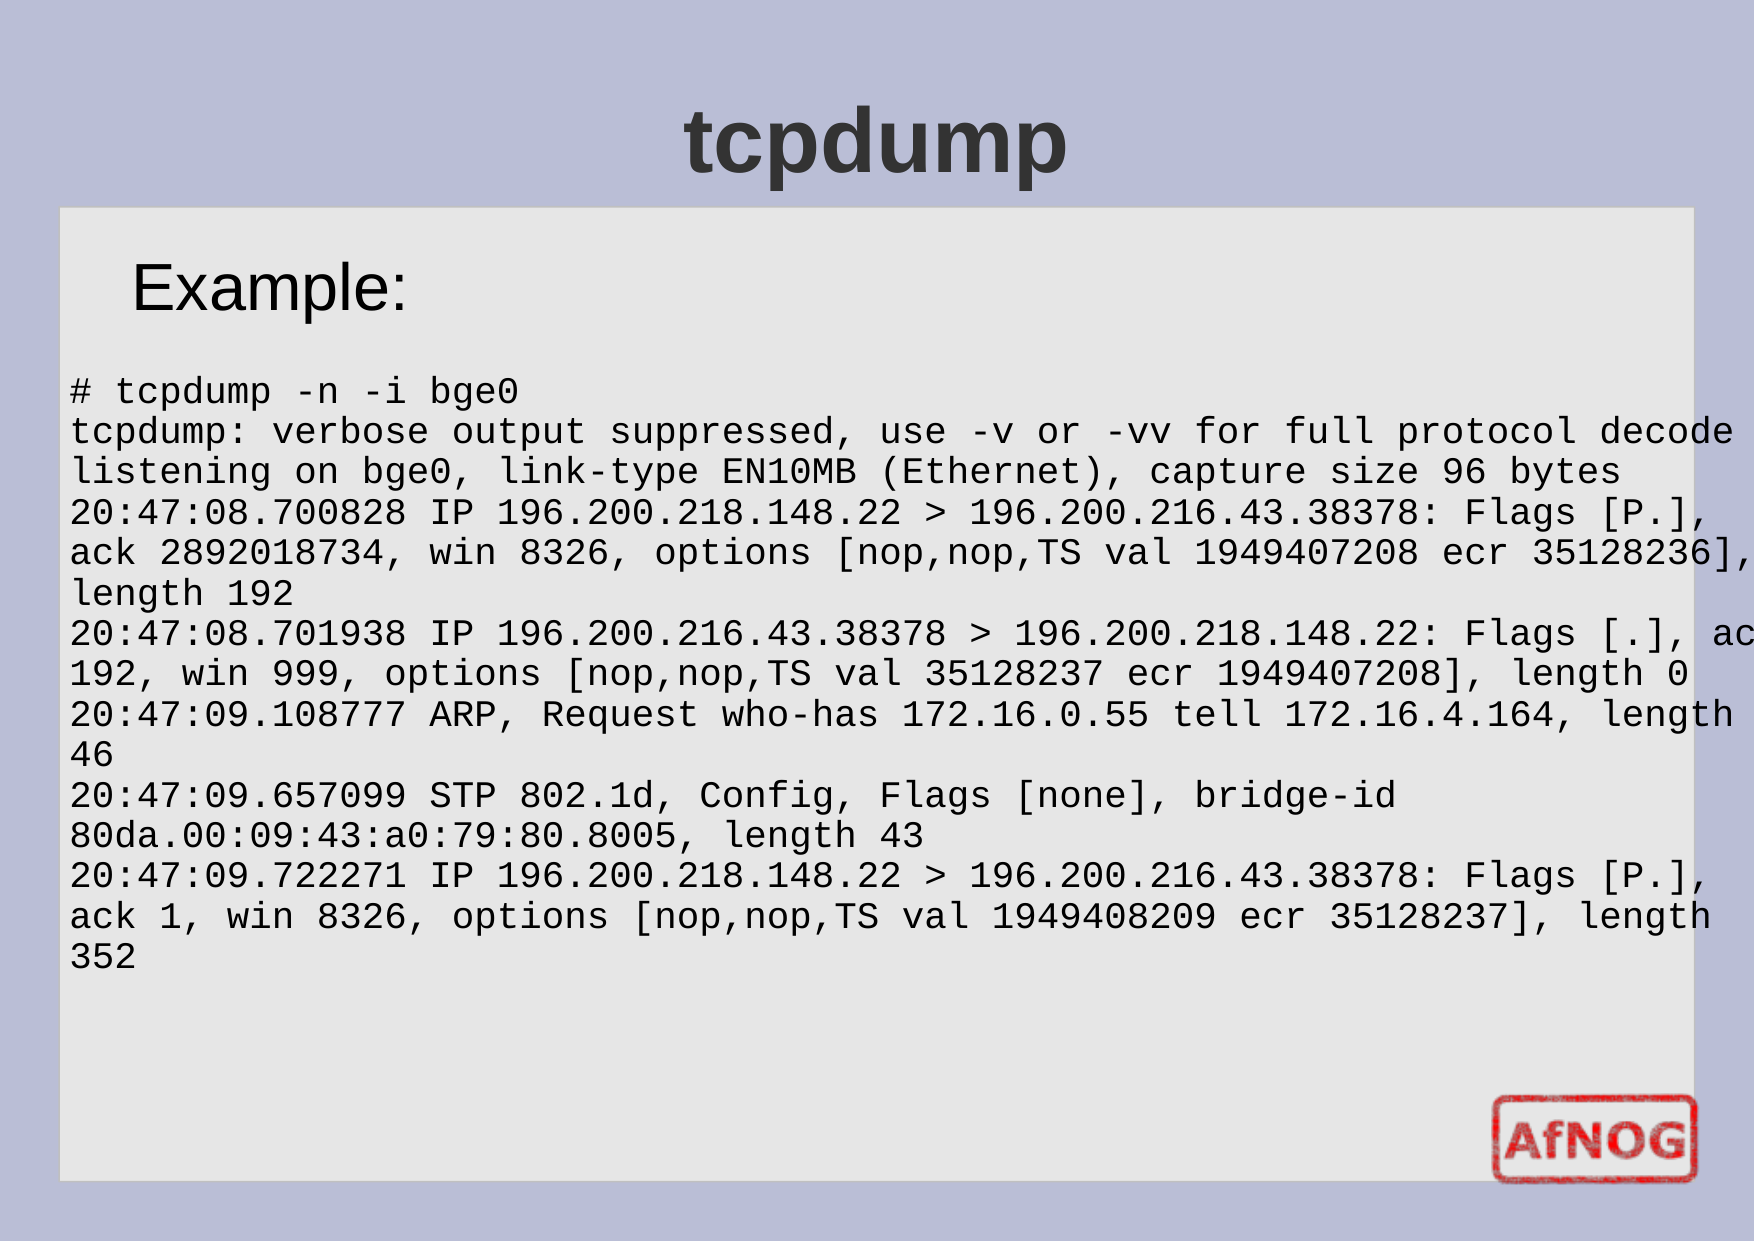

# tcpdump
Example:
# tcpdump -n -i bge0
tcpdump: verbose output suppressed, use -v or -vv for full protocol decode
listening on bge0, link-type EN10MB (Ethernet), capture size 96 bytes
20:47:08.700828 IP 196.200.218.148.22 > 196.200.216.43.38378: Flags [P.], ack 2892018734, win 8326, options [nop,nop,TS val 1949407208 ecr 35128236], length 192
20:47:08.701938 IP 196.200.216.43.38378 > 196.200.218.148.22: Flags [.], ack 192, win 999, options [nop,nop,TS val 35128237 ecr 1949407208], length 0
20:47:09.108777 ARP, Request who-has 172.16.0.55 tell 172.16.4.164, length 46
20:47:09.657099 STP 802.1d, Config, Flags [none], bridge-id 80da.00:09:43:a0:79:80.8005, length 43
20:47:09.722271 IP 196.200.218.148.22 > 196.200.216.43.38378: Flags [P.], ack 1, win 8326, options [nop,nop,TS val 1949408209 ecr 35128237], length 352